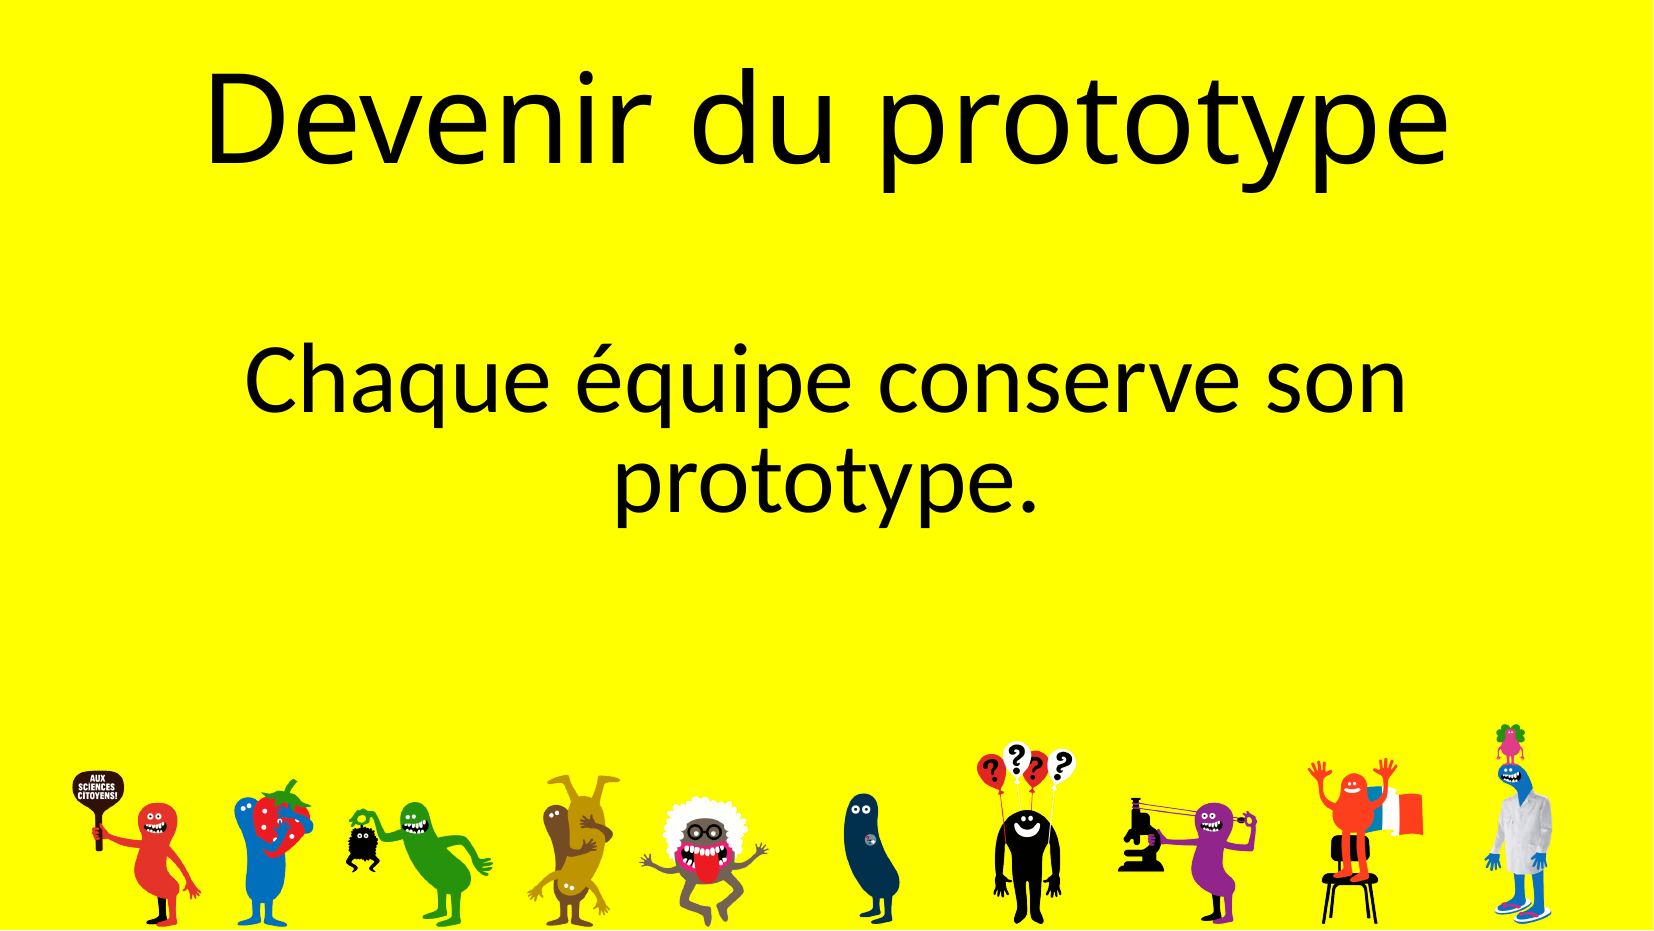

# Devenir du prototype
Chaque équipe conserve son prototype.